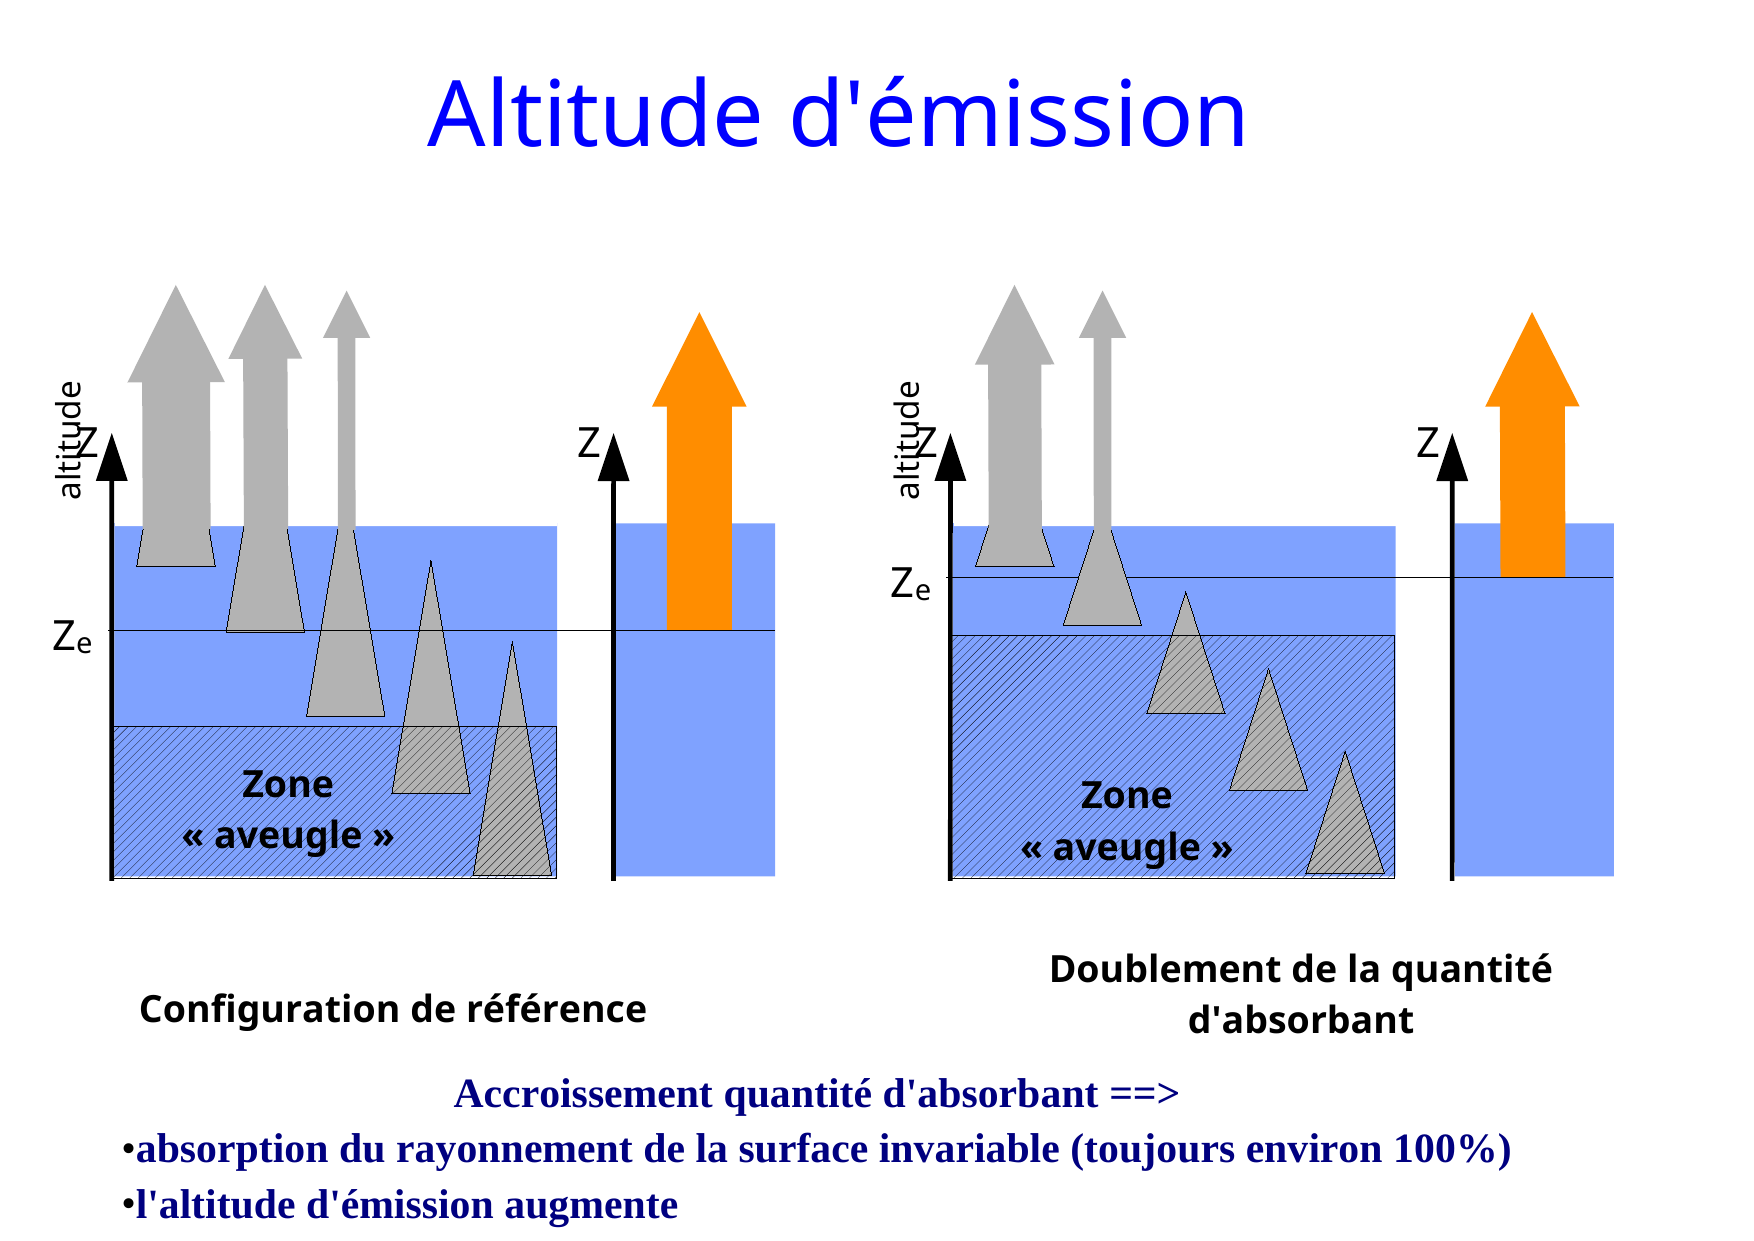

Altitude d'émission
Z
Z
Z
Z
altitude
altitude
Ze
Ze
Zone « aveugle »
Zone « aveugle »
Configuration de référence
Doublement de la quantité d'absorbant
Accroissement quantité d'absorbant ==>
absorption du rayonnement de la surface invariable (toujours environ 100%)
l'altitude d'émission augmente